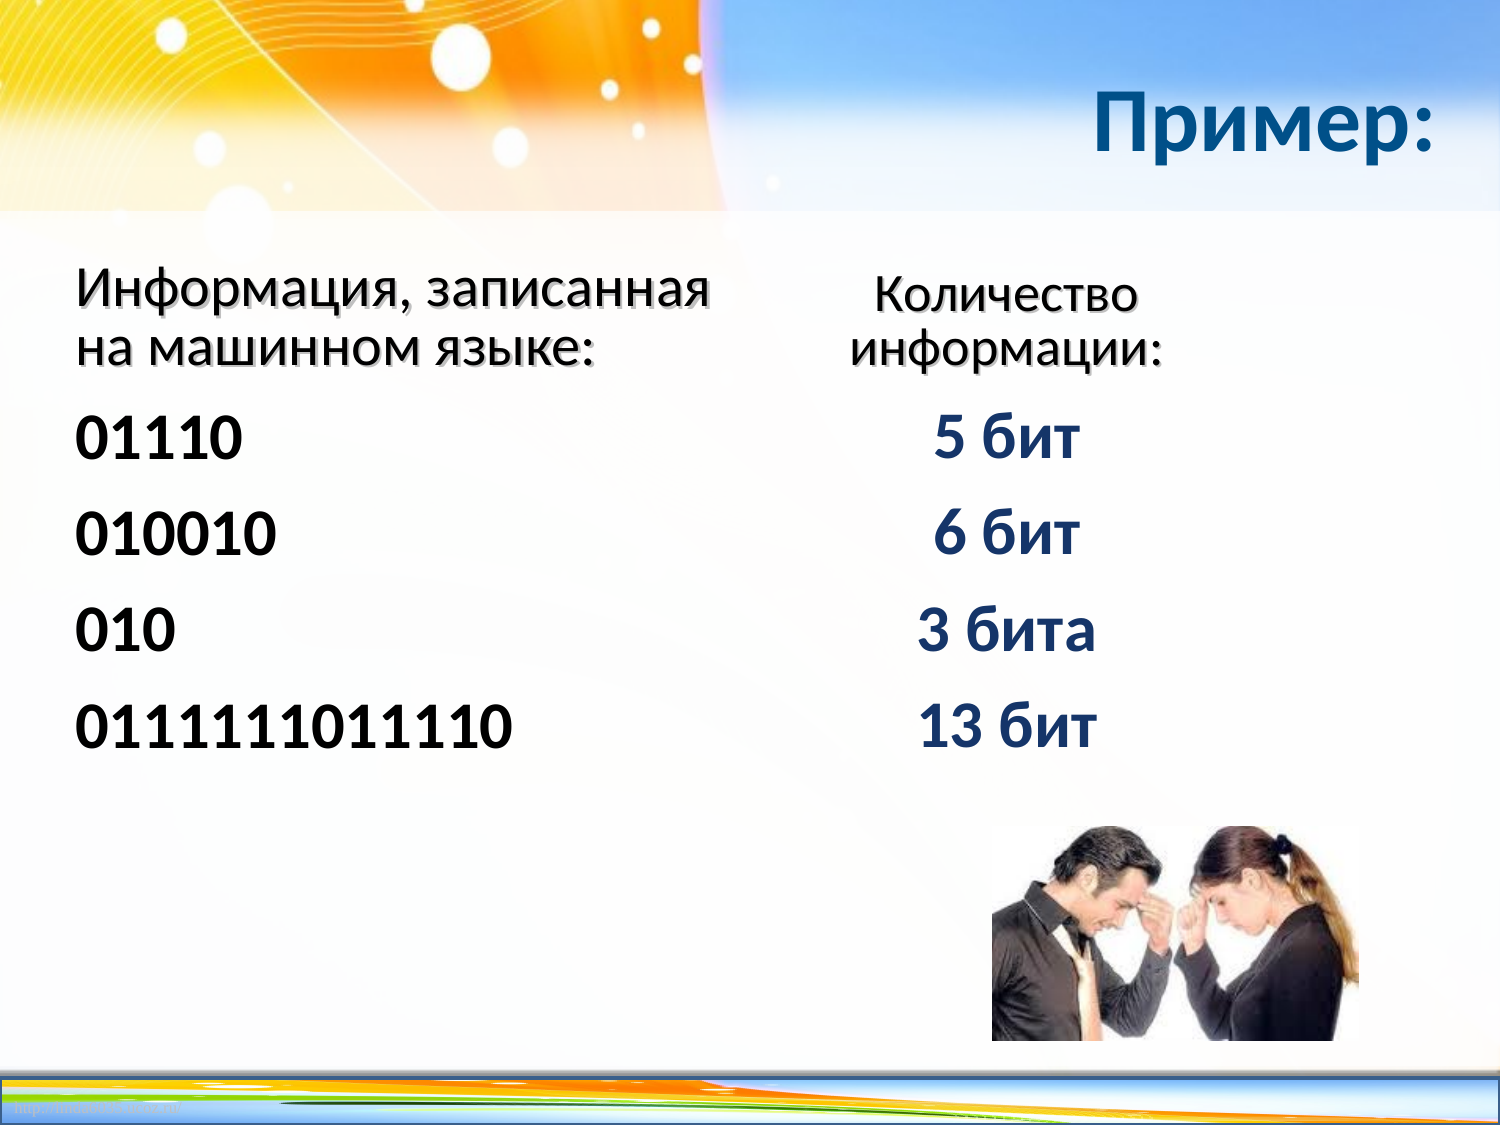

# Пример:
Информация, записанная на машинном языке:
01110
010010
010
0111111011110
Количество информации:
5 бит
6 бит
3 бита
13 бит